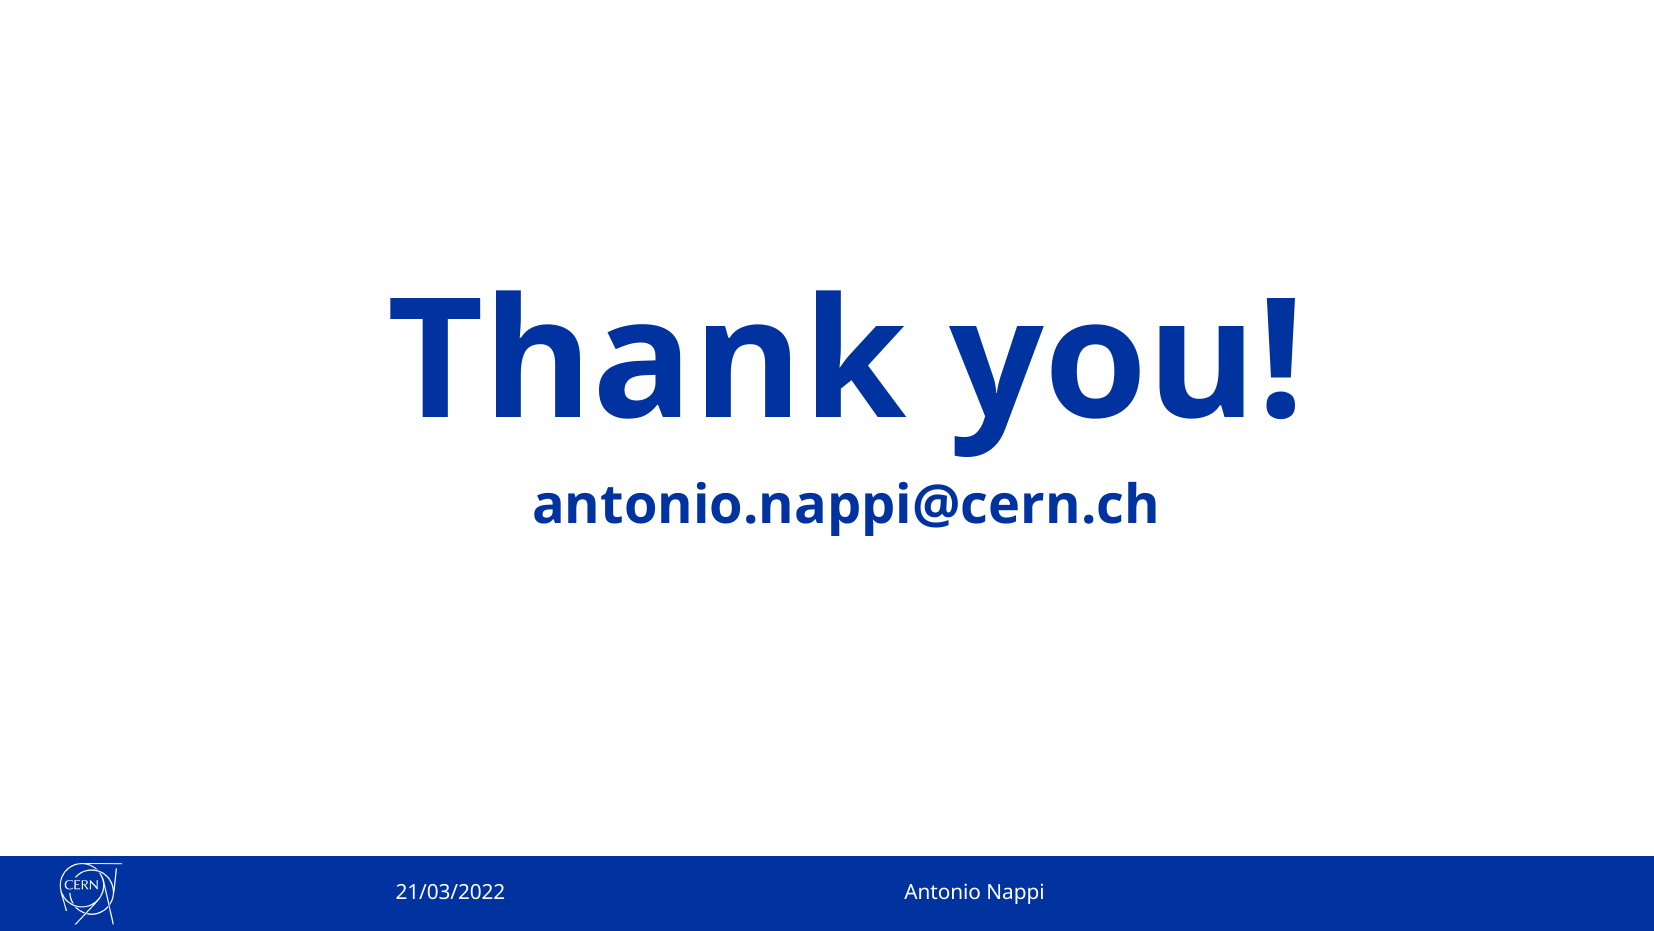

# Thank you! antonio.nappi@cern.ch
21/03/2022
Antonio Nappi